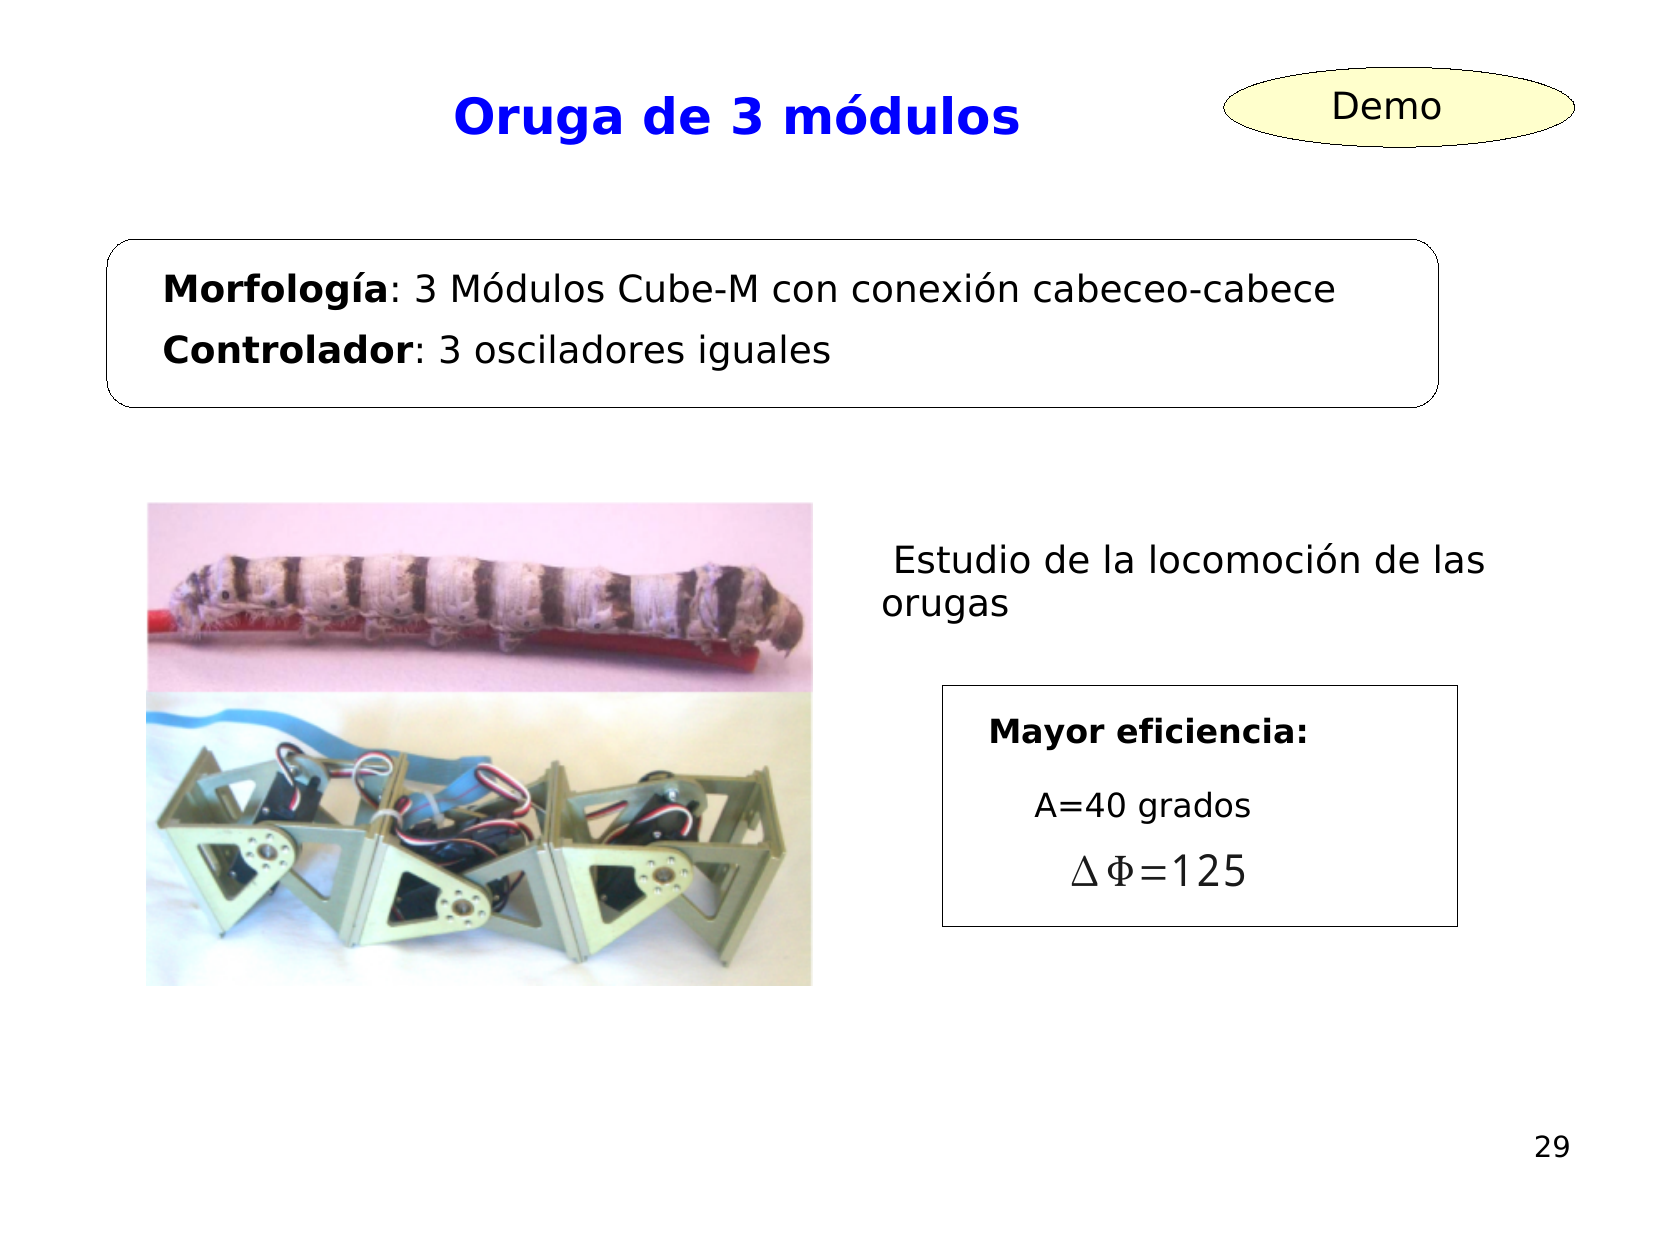

Demo
Oruga de 3 módulos
 Morfología: 3 Módulos Cube-M con conexión cabeceo-cabece
 Controlador: 3 osciladores iguales
 Estudio de la locomoción de las orugas
Mayor eficiencia:
 A=40 grados
29